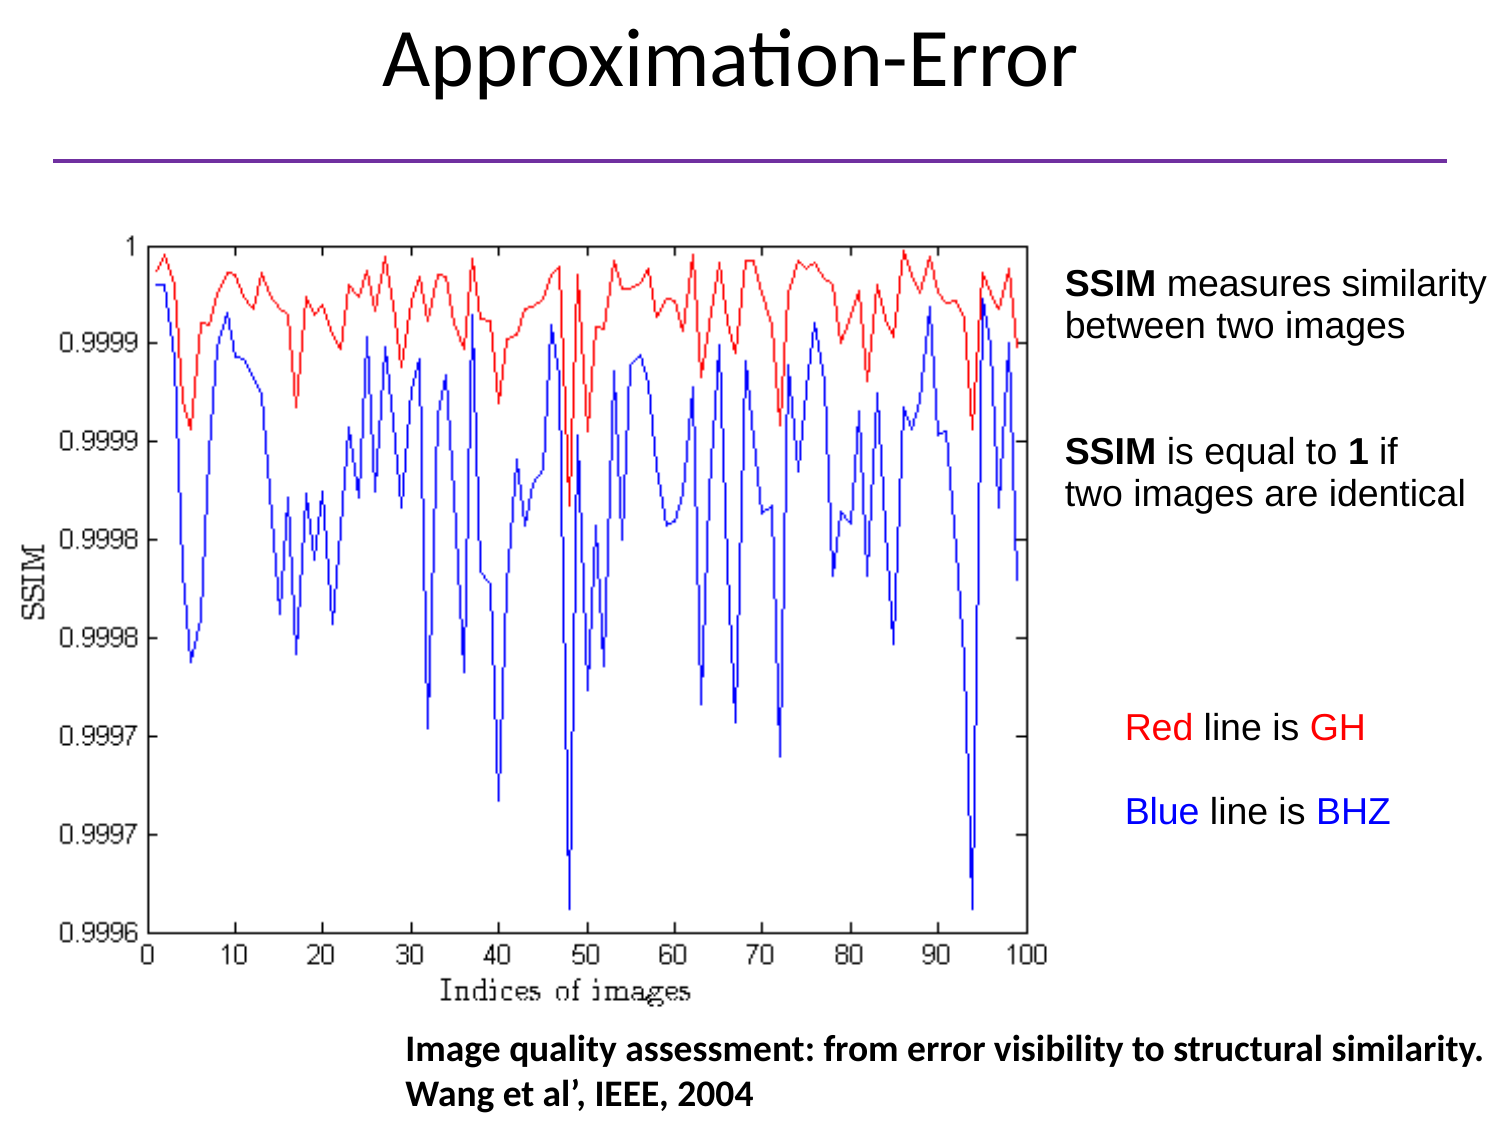

# Approximation-Error
SSIM measures similarity between two images
SSIM is equal to 1 if
two images are identical
Red line is GH
Blue line is BHZ
Image quality assessment: from error visibility to structural similarity.
Wang et al’, IEEE, 2004